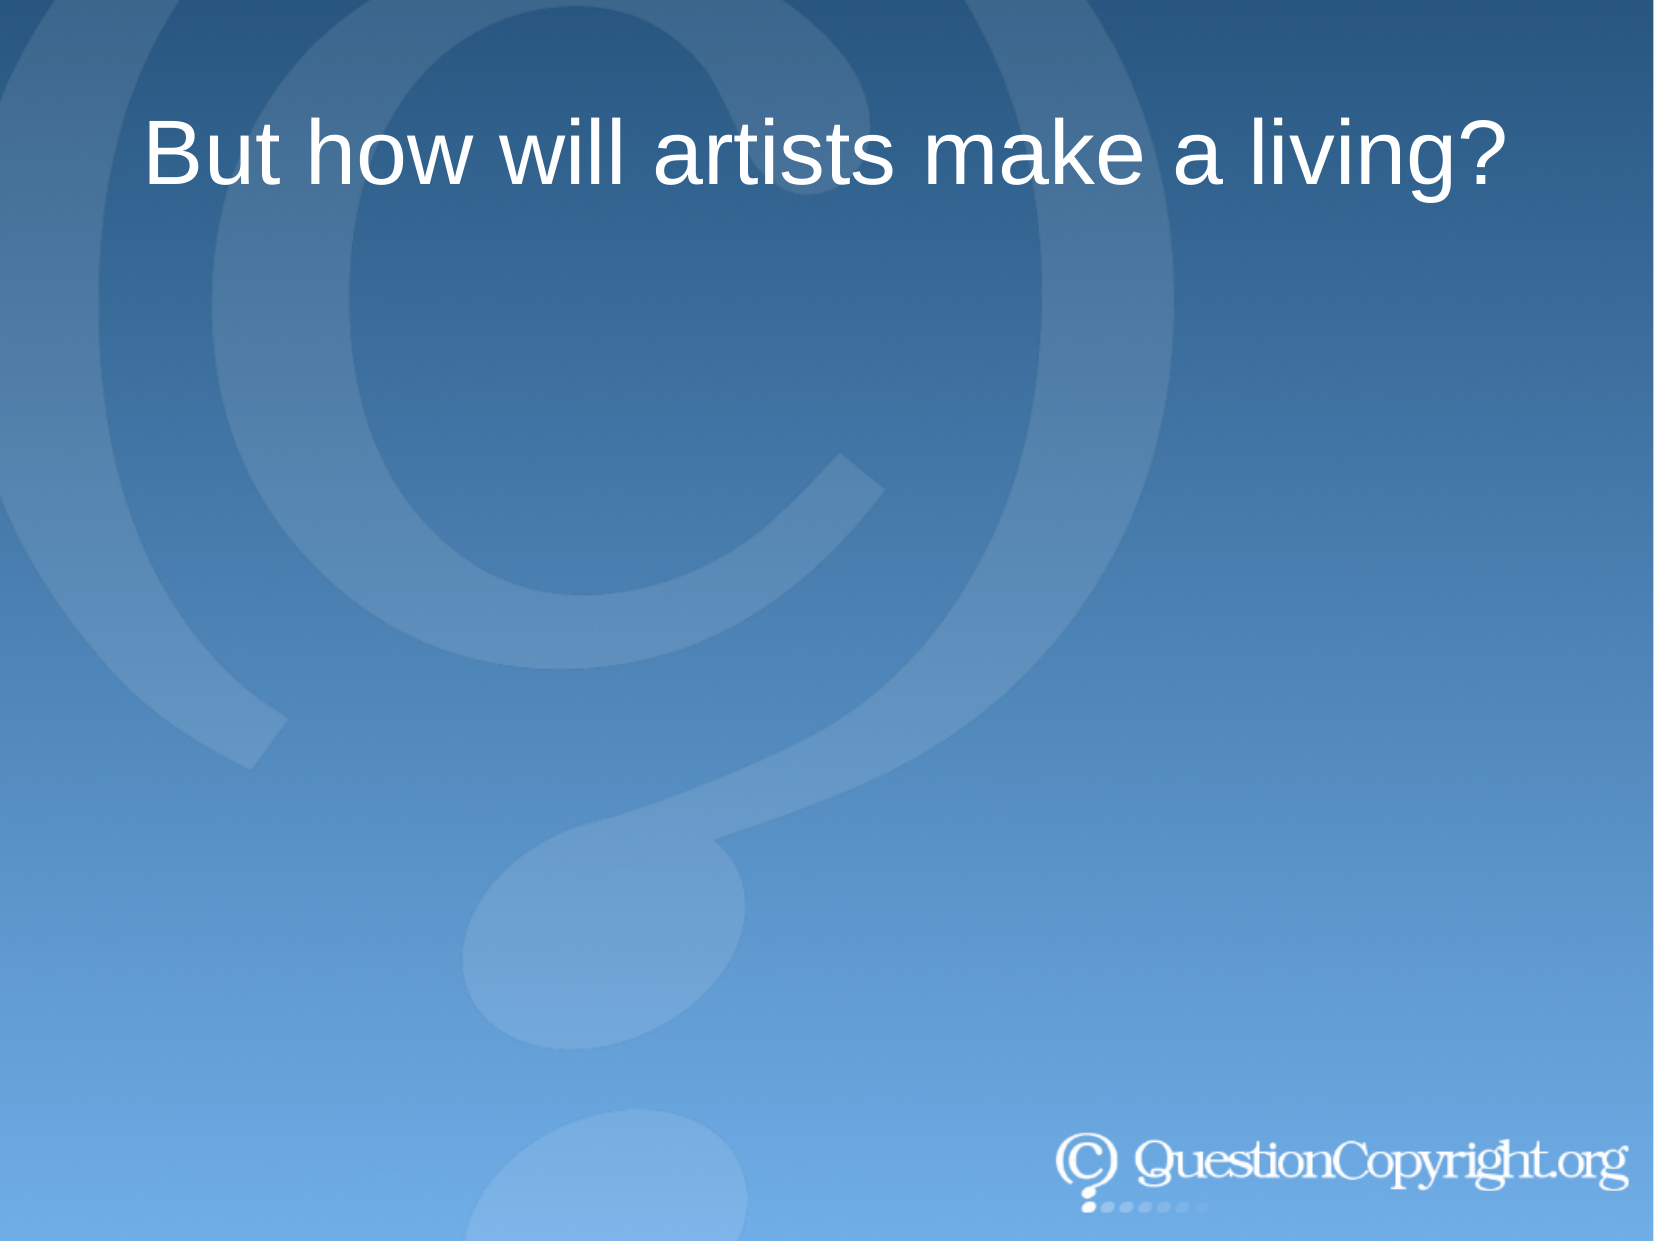

# But how will artists make a living?